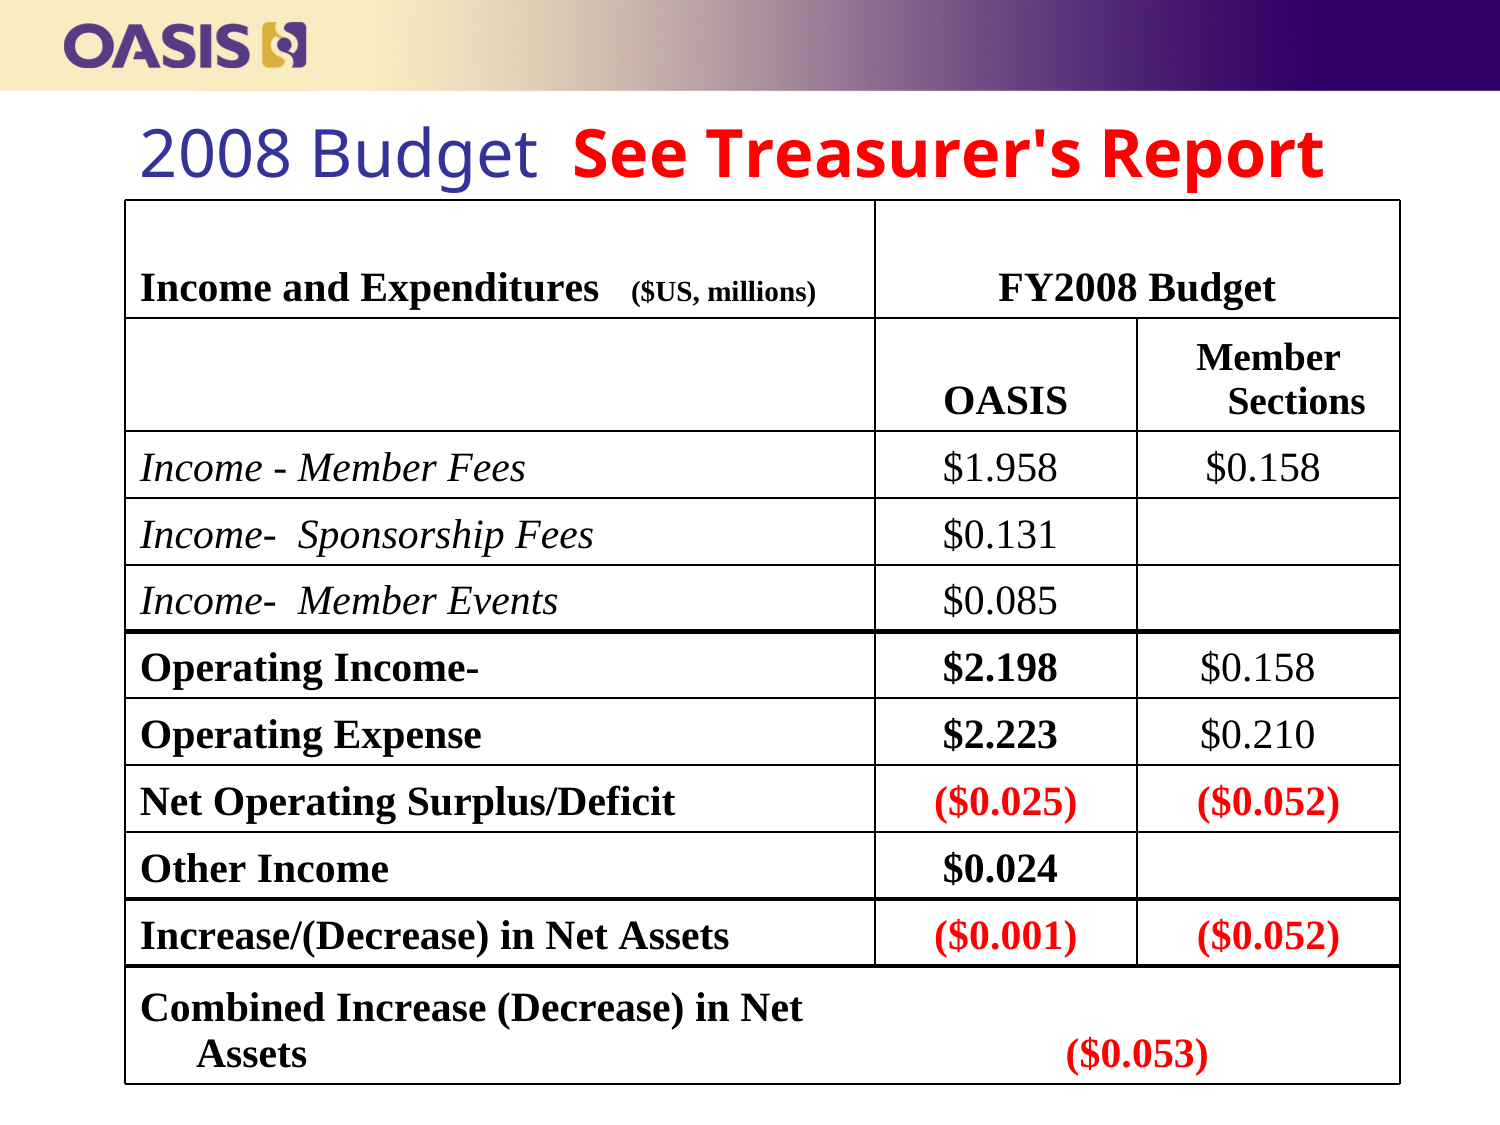

# 2008 Budget See Treasurer's Report
Income and Expenditures ($US, millions)
FY2008 Budget
OASIS
Member Sections
Income - Member Fees
$1.958
$0.158
Income- Sponsorship Fees
$0.131
Income- Member Events
$0.085
Operating Income-
$2.198
$0.158
Operating Expense
$2.223
$0.210
Net Operating Surplus/Deficit
($0.025)
($0.052)
Other Income
$0.024
Increase/(Decrease) in Net Assets
($0.001)
($0.052)
Combined Increase (Decrease) in Net Assets
($0.053)